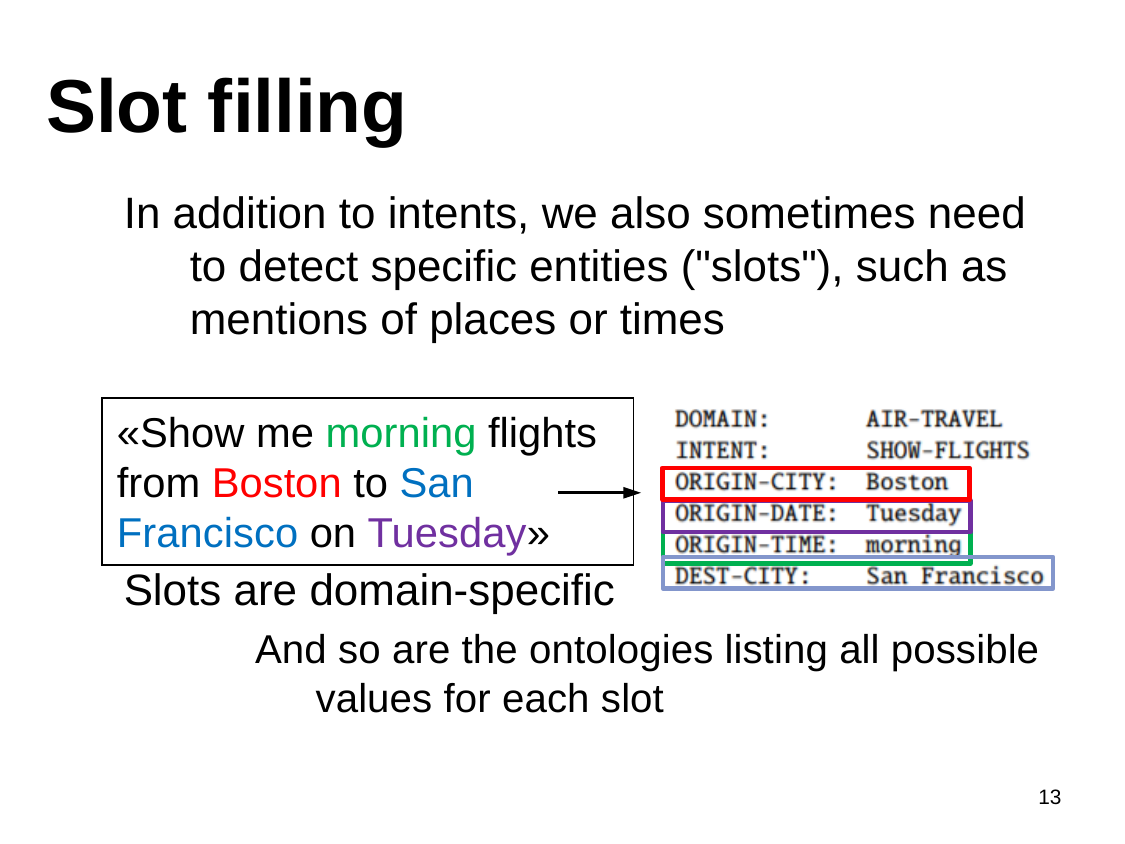

# Slot filling
In addition to intents, we also sometimes need to detect specific entities ("slots"), such as mentions of places or times
Slots are domain-specific
And so are the ontologies listing all possible values for each slot
«Show me morning flights from Boston to San Francisco on Tuesday»
12